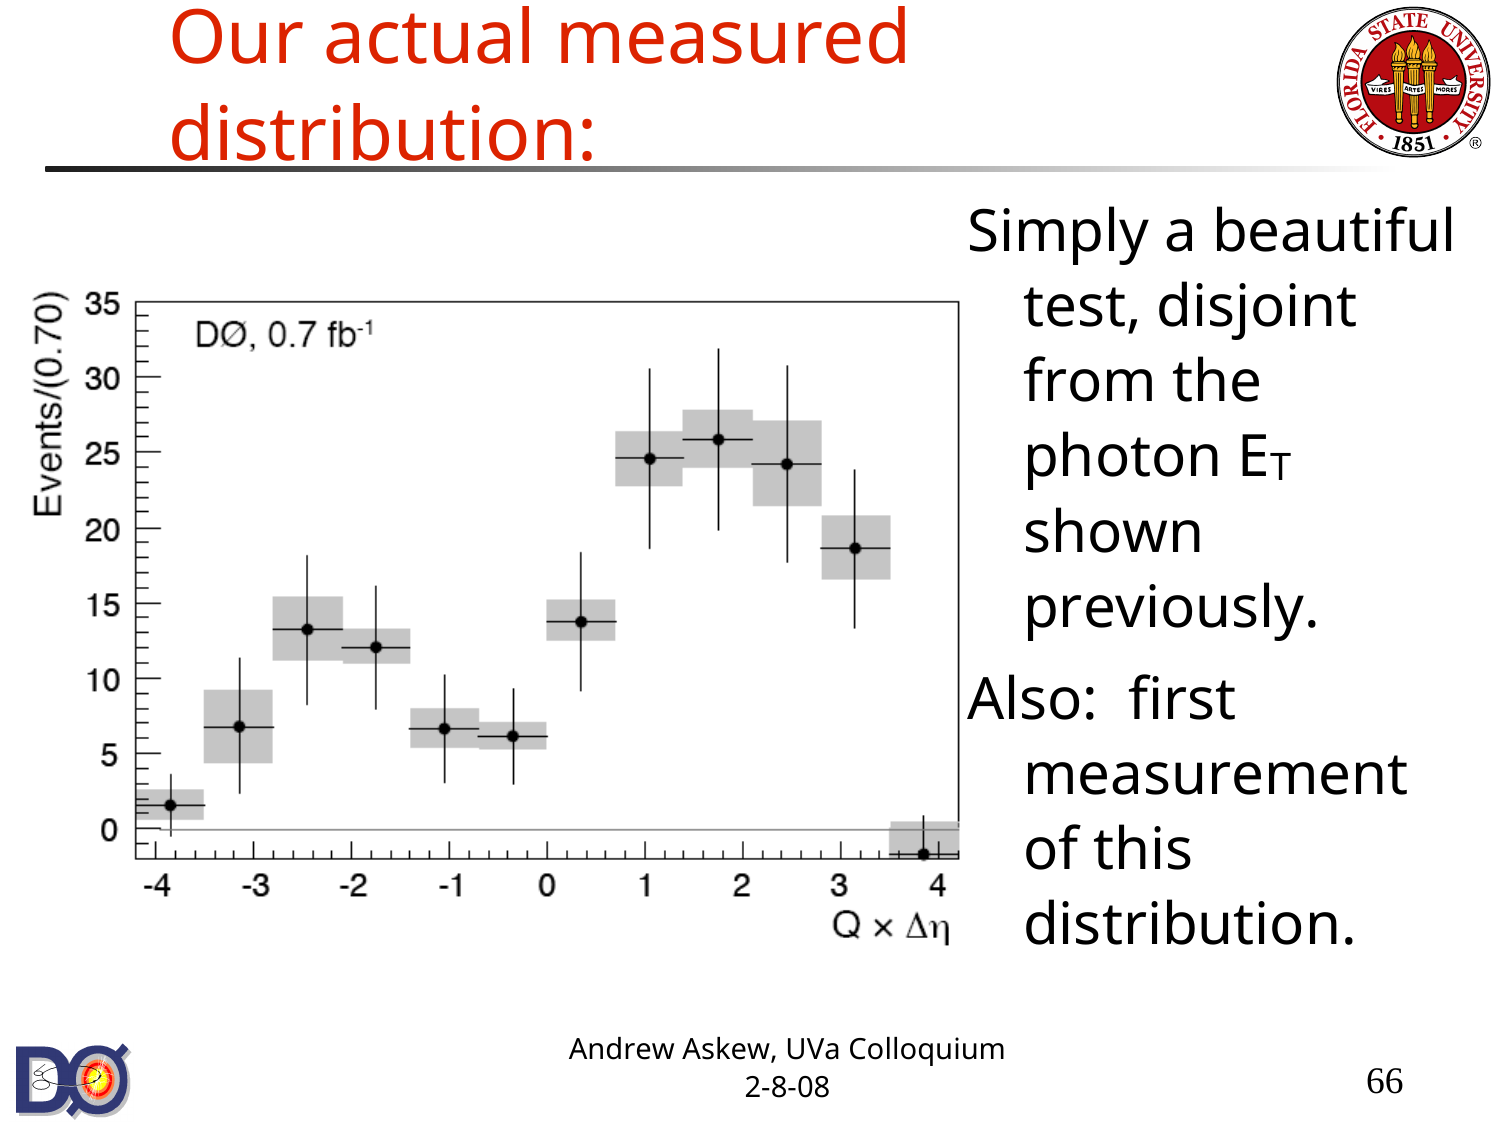

# Our actual measured distribution:
Simply a beautiful test, disjoint from the photon ET shown previously.
Also: first measurement of this distribution.